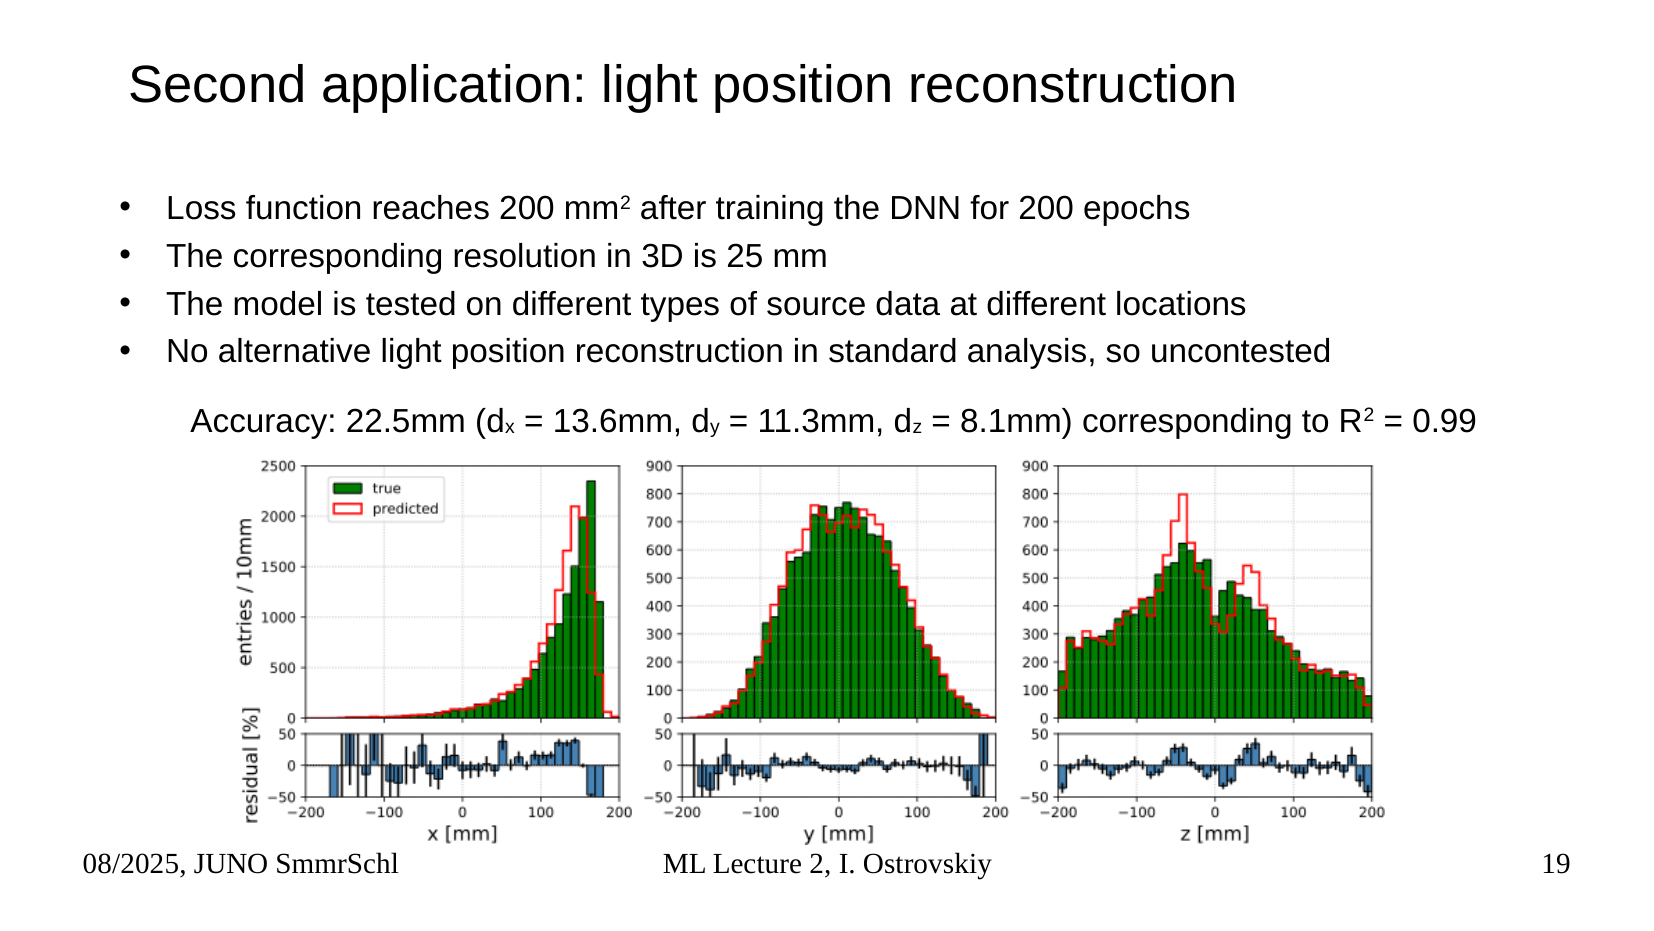

# Second application: light position reconstruction
Loss function reaches 200 mm2 after training the DNN for 200 epochs
The corresponding resolution in 3D is 25 mm
The model is tested on different types of source data at different locations
No alternative light position reconstruction in standard analysis, so uncontested
Accuracy: 22.5mm (dx = 13.6mm, dy = 11.3mm, dz = 8.1mm) corresponding to R2 = 0.99
08/2025, JUNO SmmrSchl
ML Lecture 2, I. Ostrovskiy
19